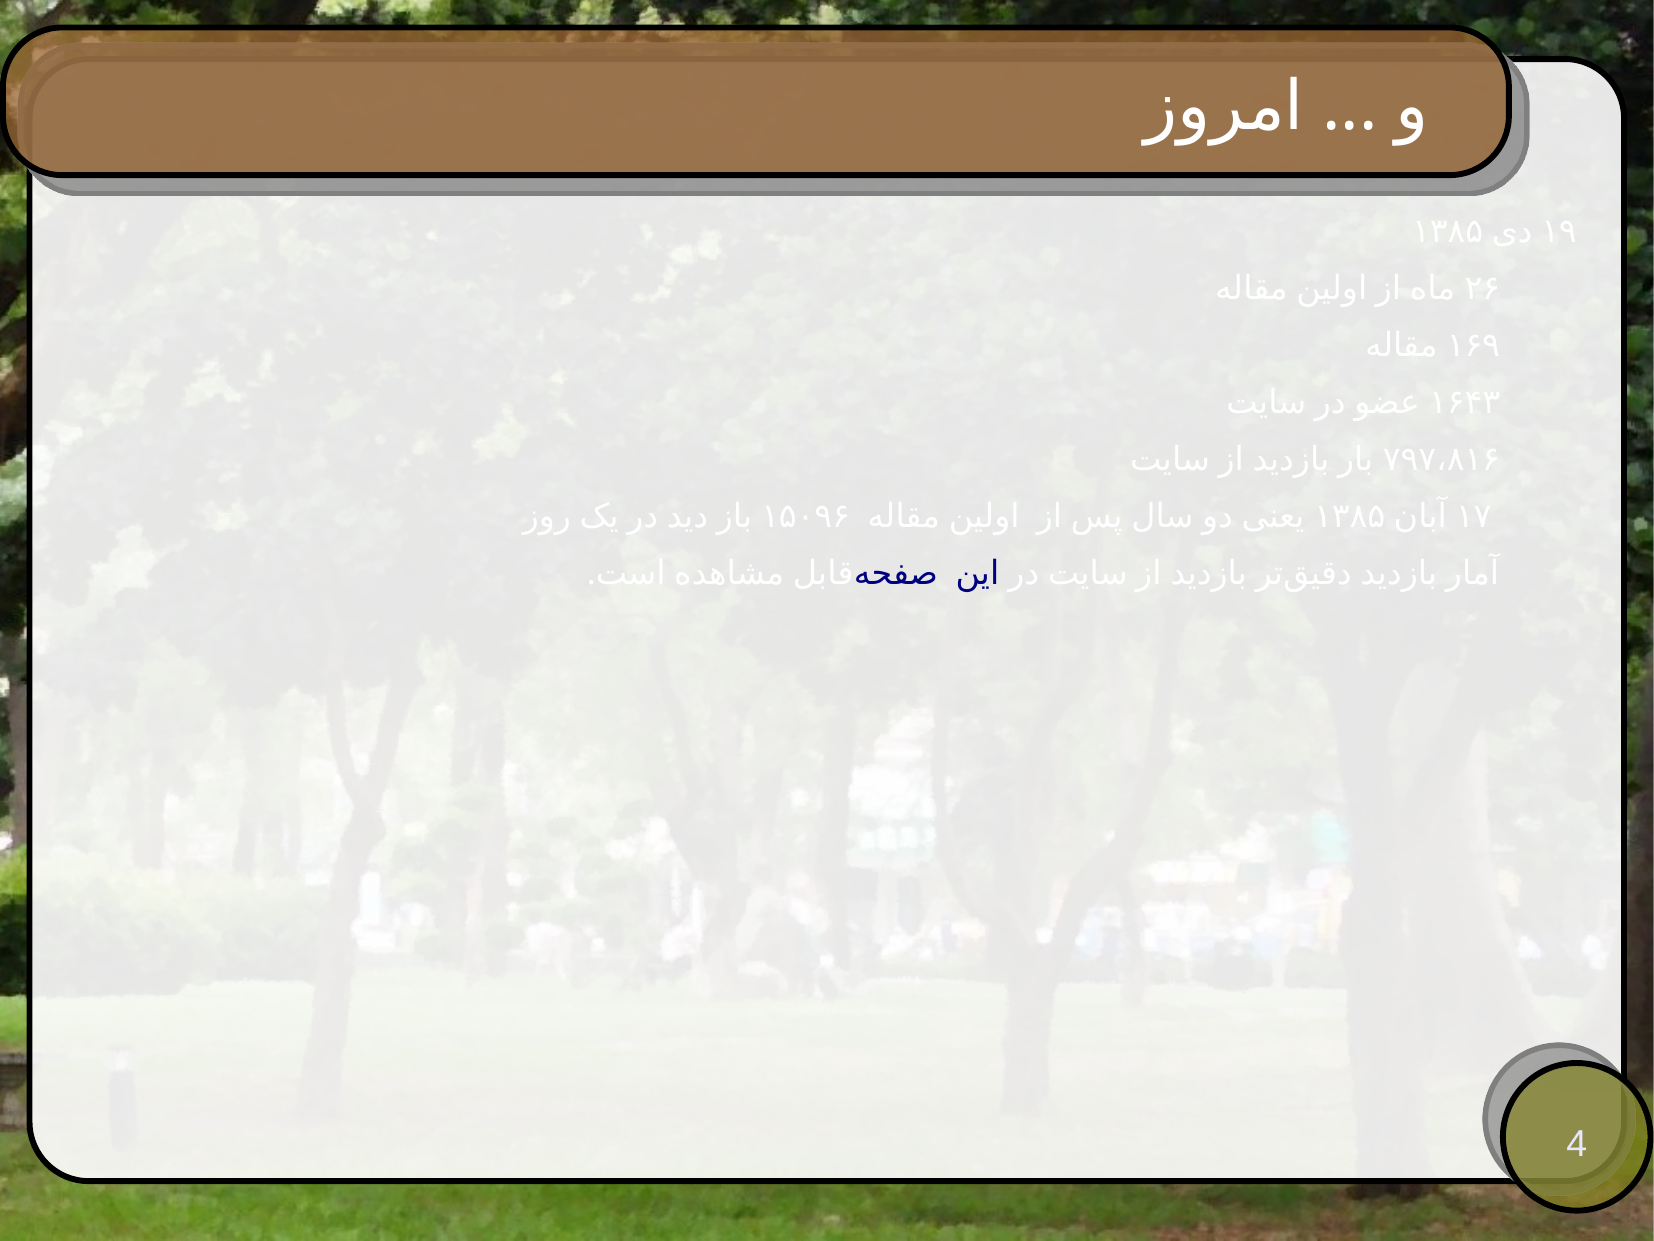

# و ... امروز
۱۹ دی ۱۳۸۵
۲۶ ماه از اولین مقاله
۱۶۹ مقاله
۱۶۴۳ عضو در سایت
۷۹۷،۸۱۶ بار بازدید از سایت
 ۱۷ آبان ۱۳۸۵ یعنی دو سال پس از اولین مقاله ۱۵۰۹۶ باز دید در یک روز
آمار بازدید دقیق‌تر بازدید از سایت در این صفحه قابل مشاهده است.
4